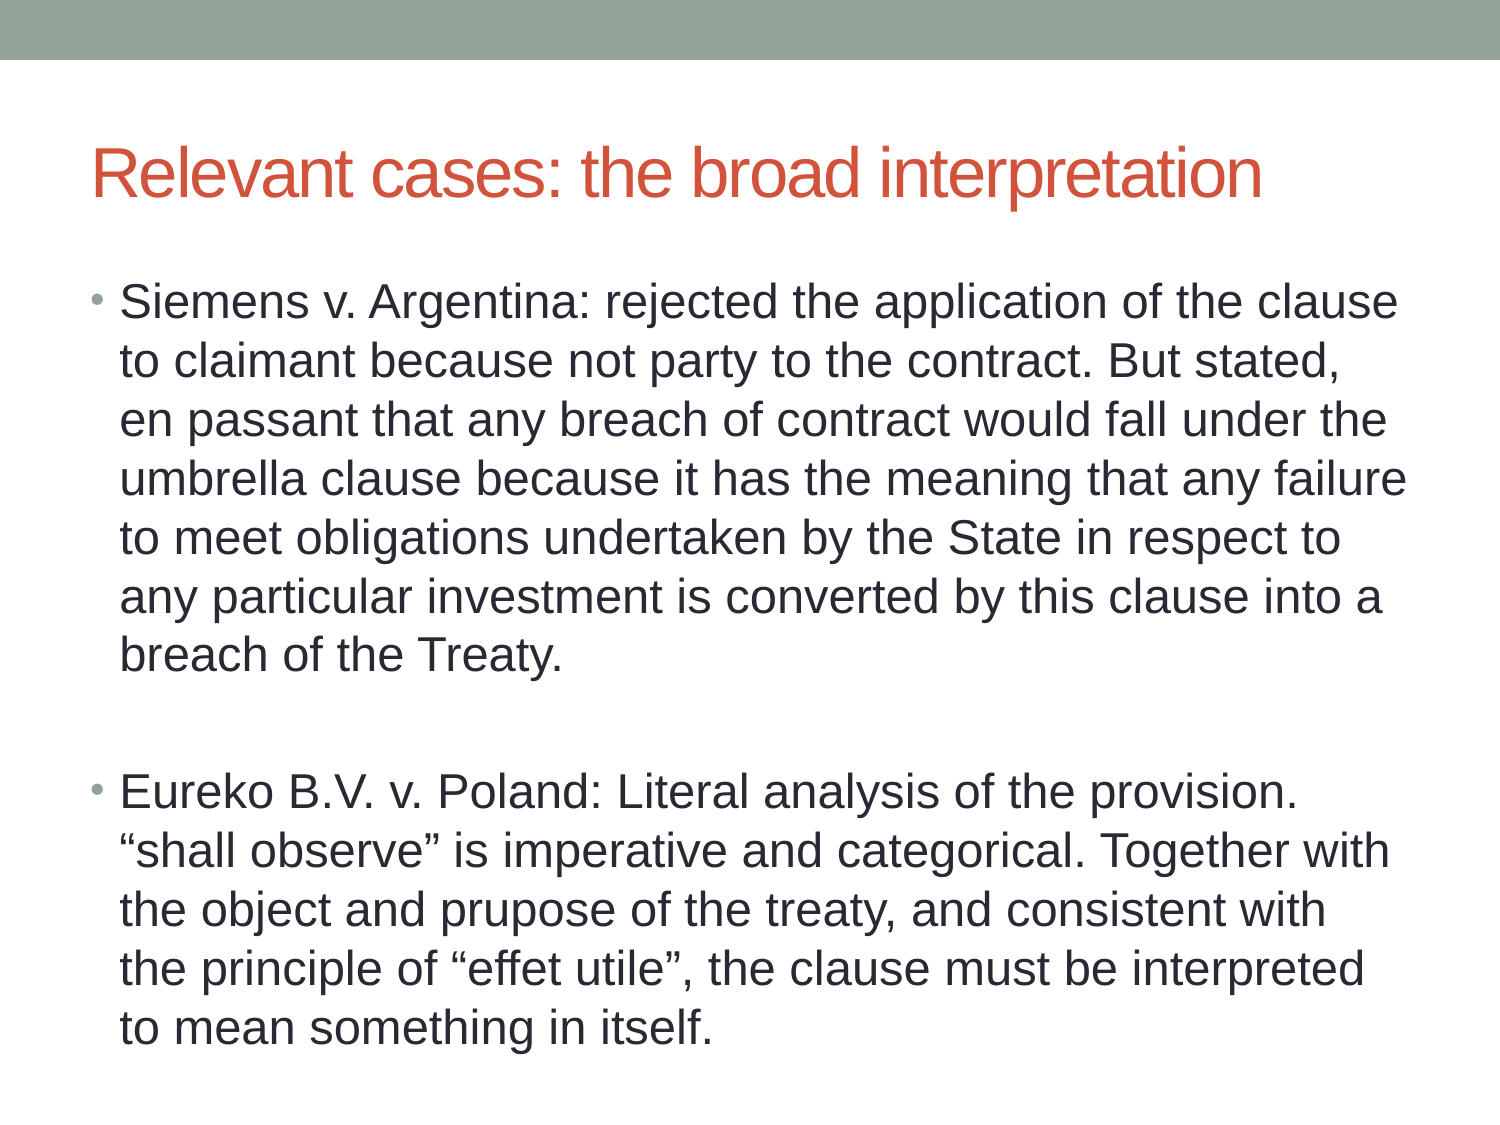

# Relevant cases: the broad interpretation
Siemens v. Argentina: rejected the application of the clause to claimant because not party to the contract. But stated, en passant that any breach of contract would fall under the umbrella clause because it has the meaning that any failure to meet obligations undertaken by the State in respect to any particular investment is converted by this clause into a breach of the Treaty.
Eureko B.V. v. Poland: Literal analysis of the provision. “shall observe” is imperative and categorical. Together with the object and prupose of the treaty, and consistent with the principle of “effet utile”, the clause must be interpreted to mean something in itself.